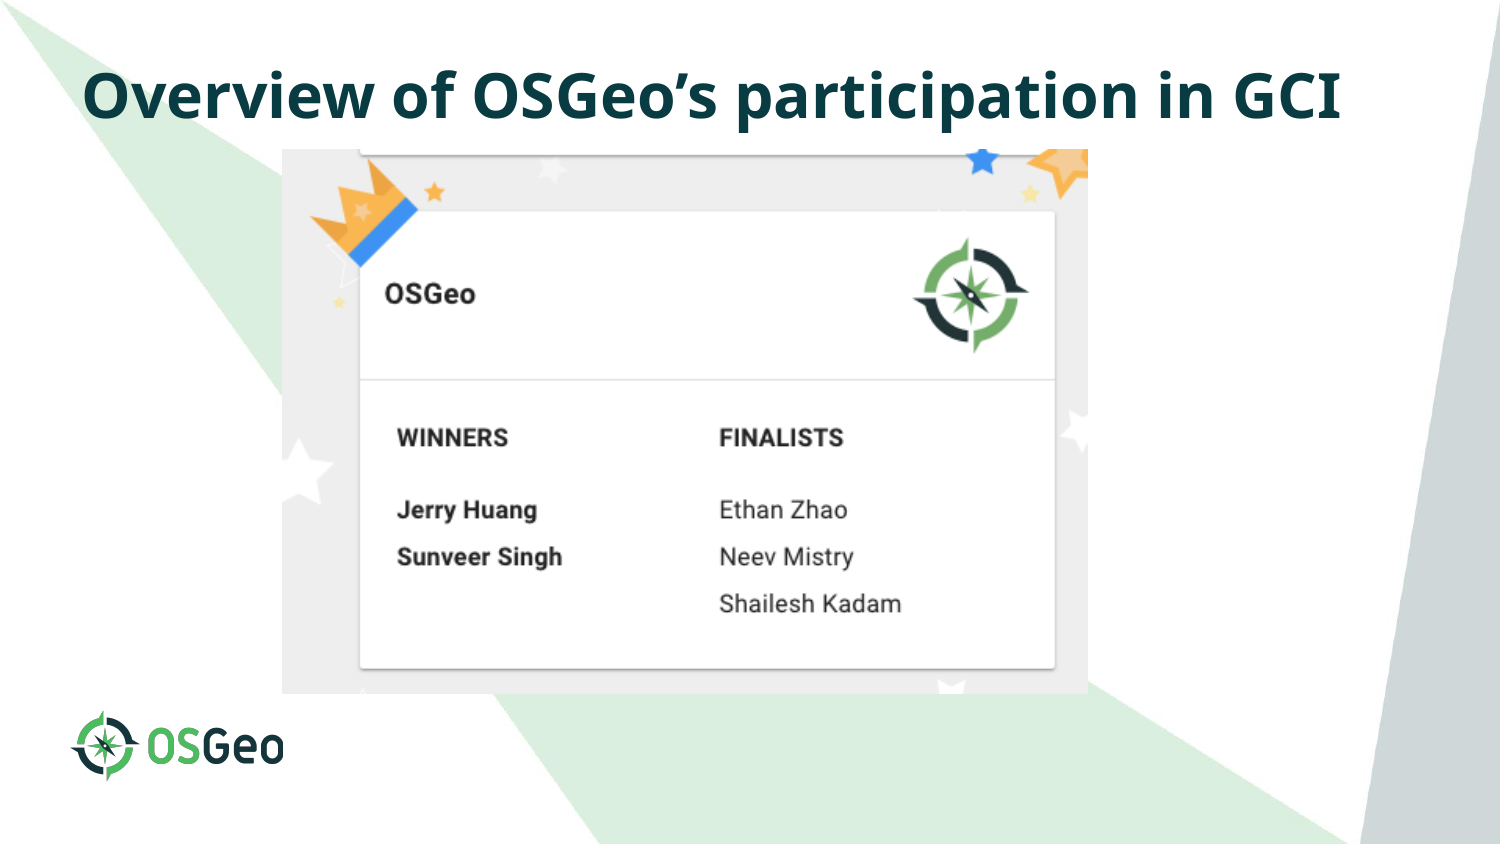

# Overview of OSGeo’s participation in GCI